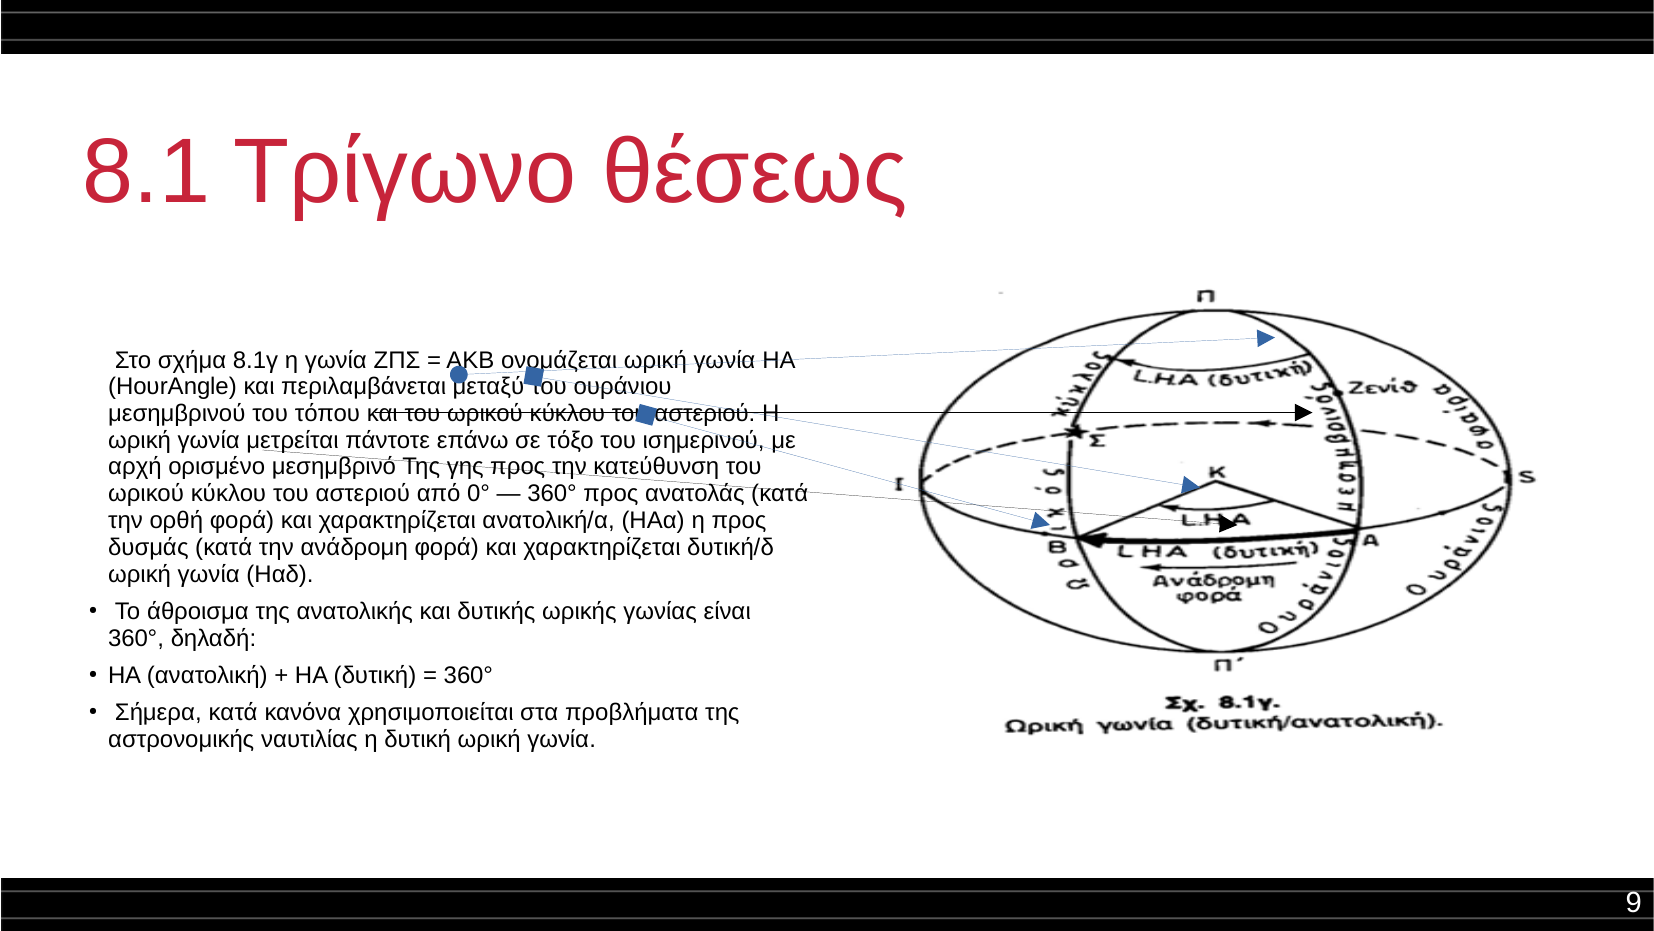

# 8.1 Τρίγωνο θέσεως
 Στο σχήμα 8.1γ η γωνία ΖΠΣ = ΑΚΒ ονομάζεται ωρική γωνία ΗΑ (ΗουrAngle) και περιλαμβάνεται μεταξύ του ουράνιου μεσημβρινού του τόπου και του ωρικού κύκλου του αστεριού. Η ωρική γωνία μετρείται πάντοτε επάνω σε τόξο του ισημερινού, με αρχή ορισμένο μεσημβρινό Της γης προς την κατεύθυνση του ωρικού κύκλου του αστεριού από 0° — 360° προς ανατολάς (κατά την ορθή φορά) και χαρακτηρίζεται ανατολική/α, (ΗΑα) η προς δυσμάς (κατά την ανάδρομη φορά) και χαρακτηρίζεται δυτική/δ ωρική γωνία (Ηαδ).
 Το άθροισμα της ανατολικής και δυτικής ωρικής γωνίας είναι 360°, δηλαδή:
ΗΑ (ανατολική) + ΗΑ (δυτική) = 360°
 Σήμερα, κατά κανόνα χρησιμοποιείται στα προβλήματα της αστρονομικής ναυτιλίας η δυτική ωρική γωνία.